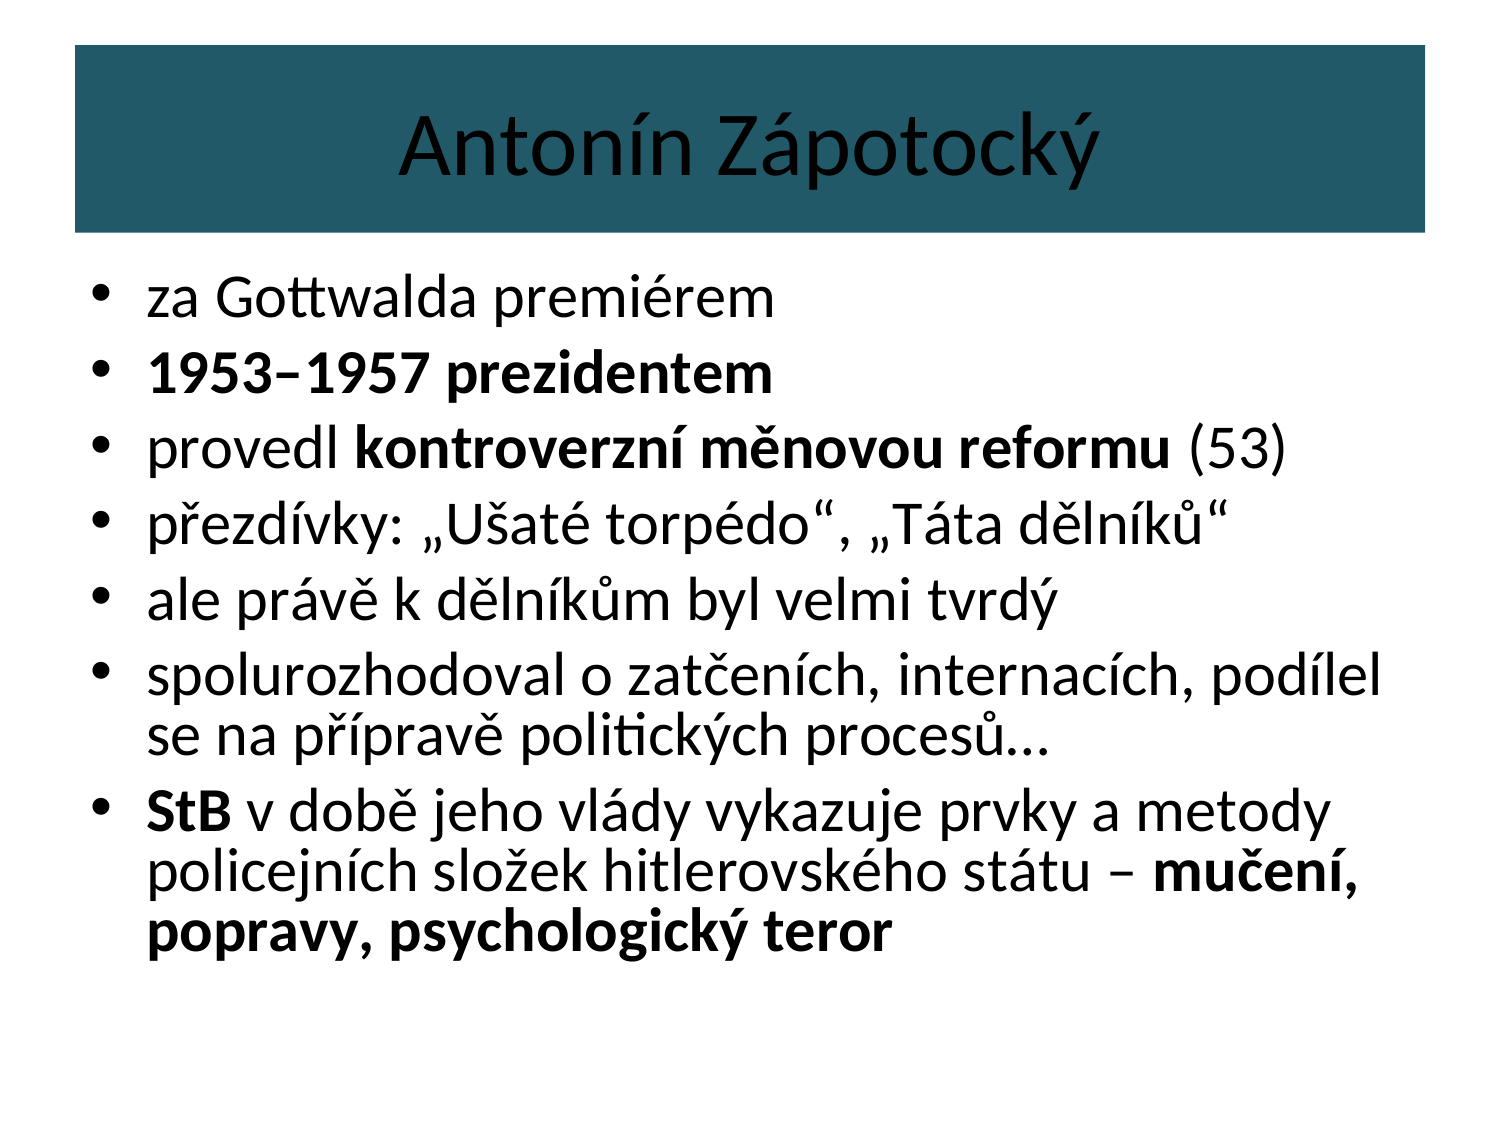

# Antonín Zápotocký
za Gottwalda premiérem
1953–1957 prezidentem
provedl kontroverzní měnovou reformu (53)
přezdívky: „Ušaté torpédo“, „Táta dělníků“
ale právě k dělníkům byl velmi tvrdý
spolurozhodoval o zatčeních, internacích, podílel se na přípravě politických procesů…
StB v době jeho vlády vykazuje prvky a metody policejních složek hitlerovského státu – mučení, popravy, psychologický teror